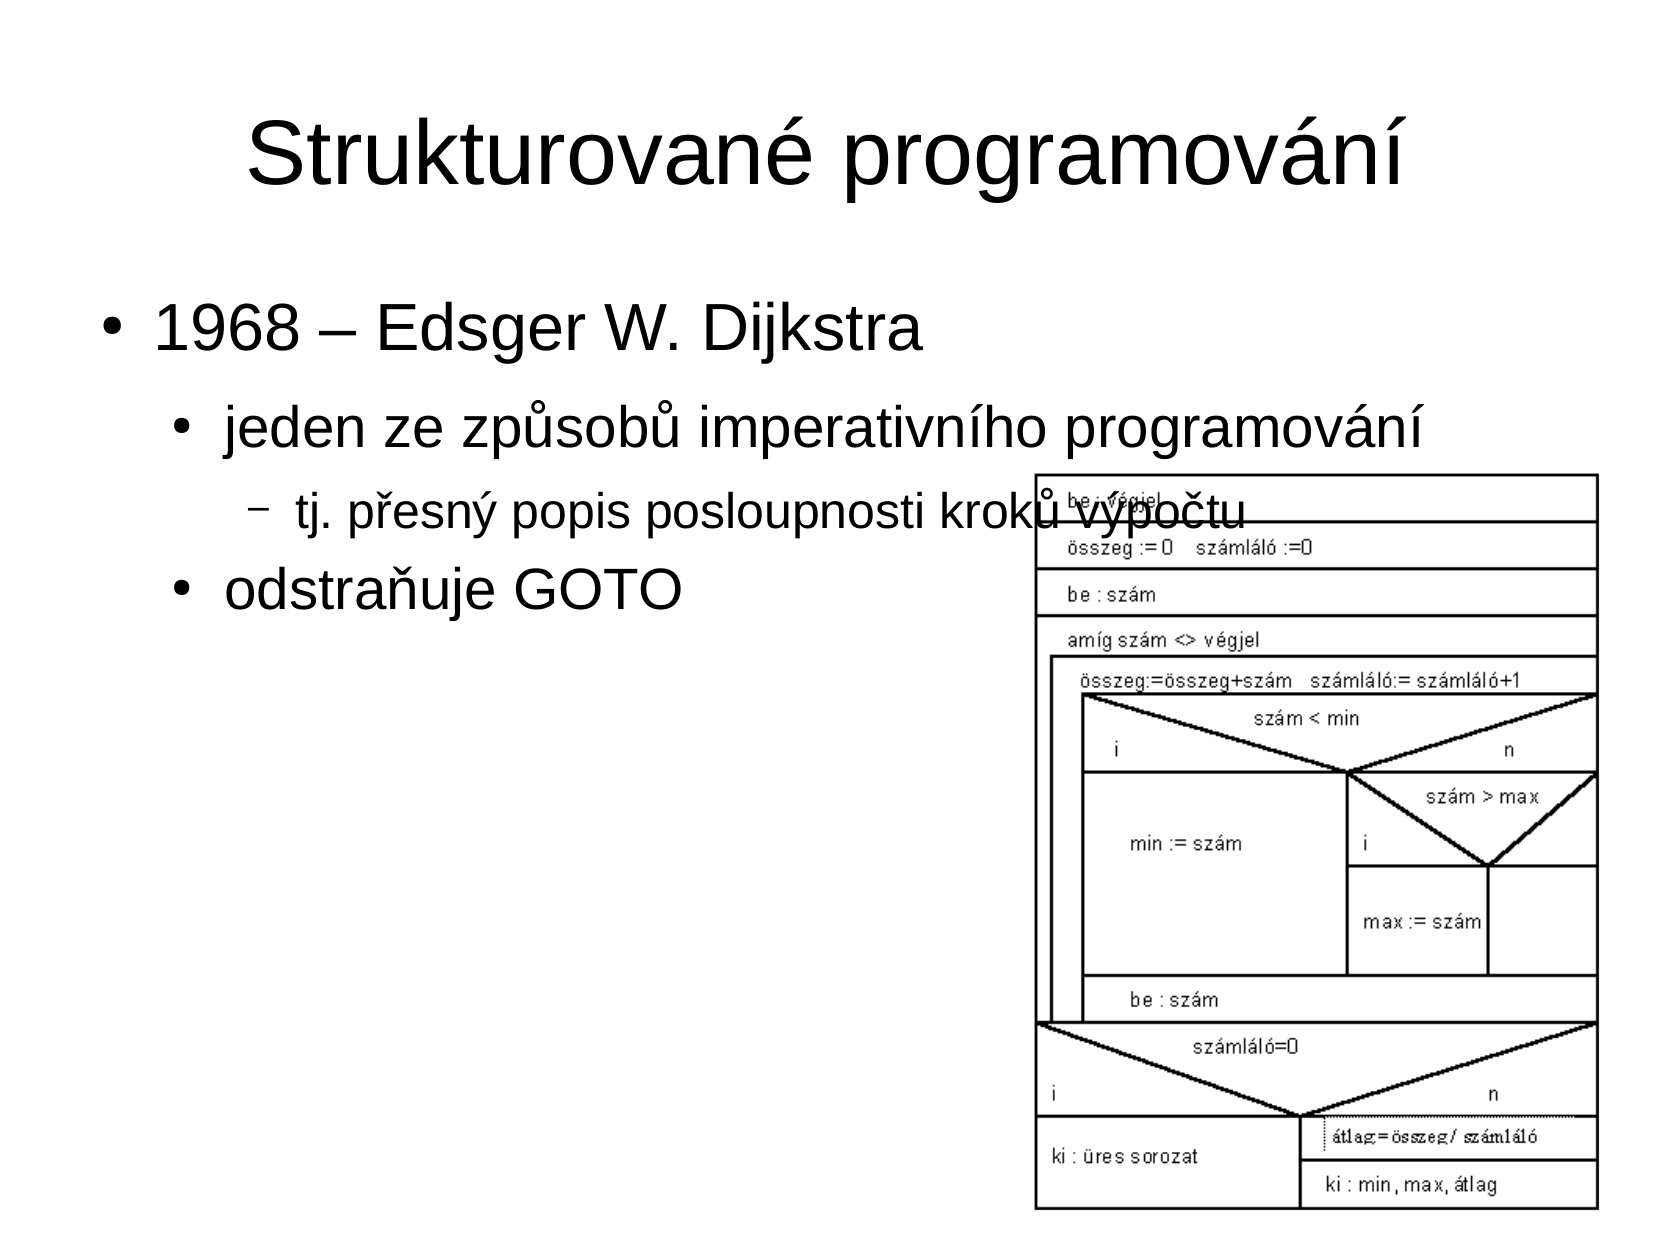

# Strukturované programování
1968 – Edsger W. Dijkstra
jeden ze způsobů imperativního programování
tj. přesný popis posloupnosti kroků výpočtu
odstraňuje GOTO